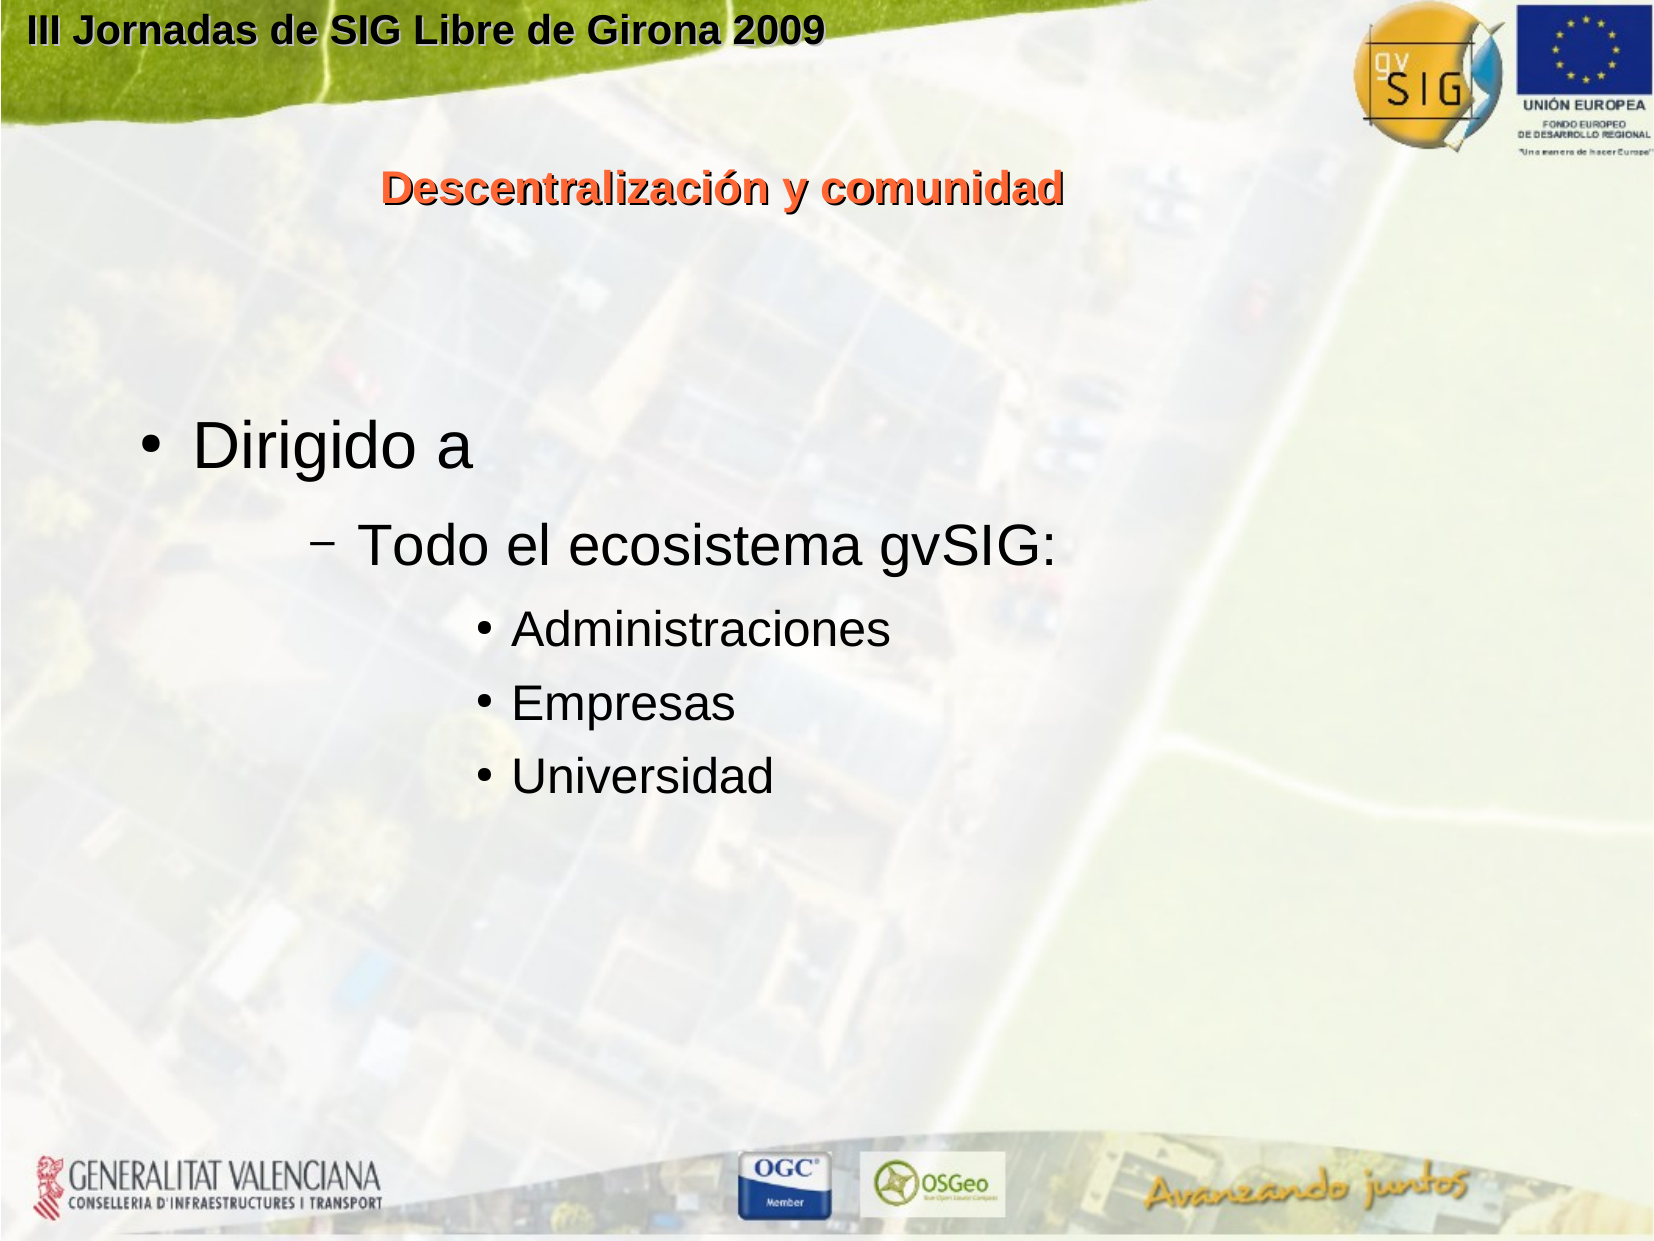

#
Descentralización y comunidad
Dirigido a
Todo el ecosistema gvSIG:
Administraciones
Empresas
Universidad